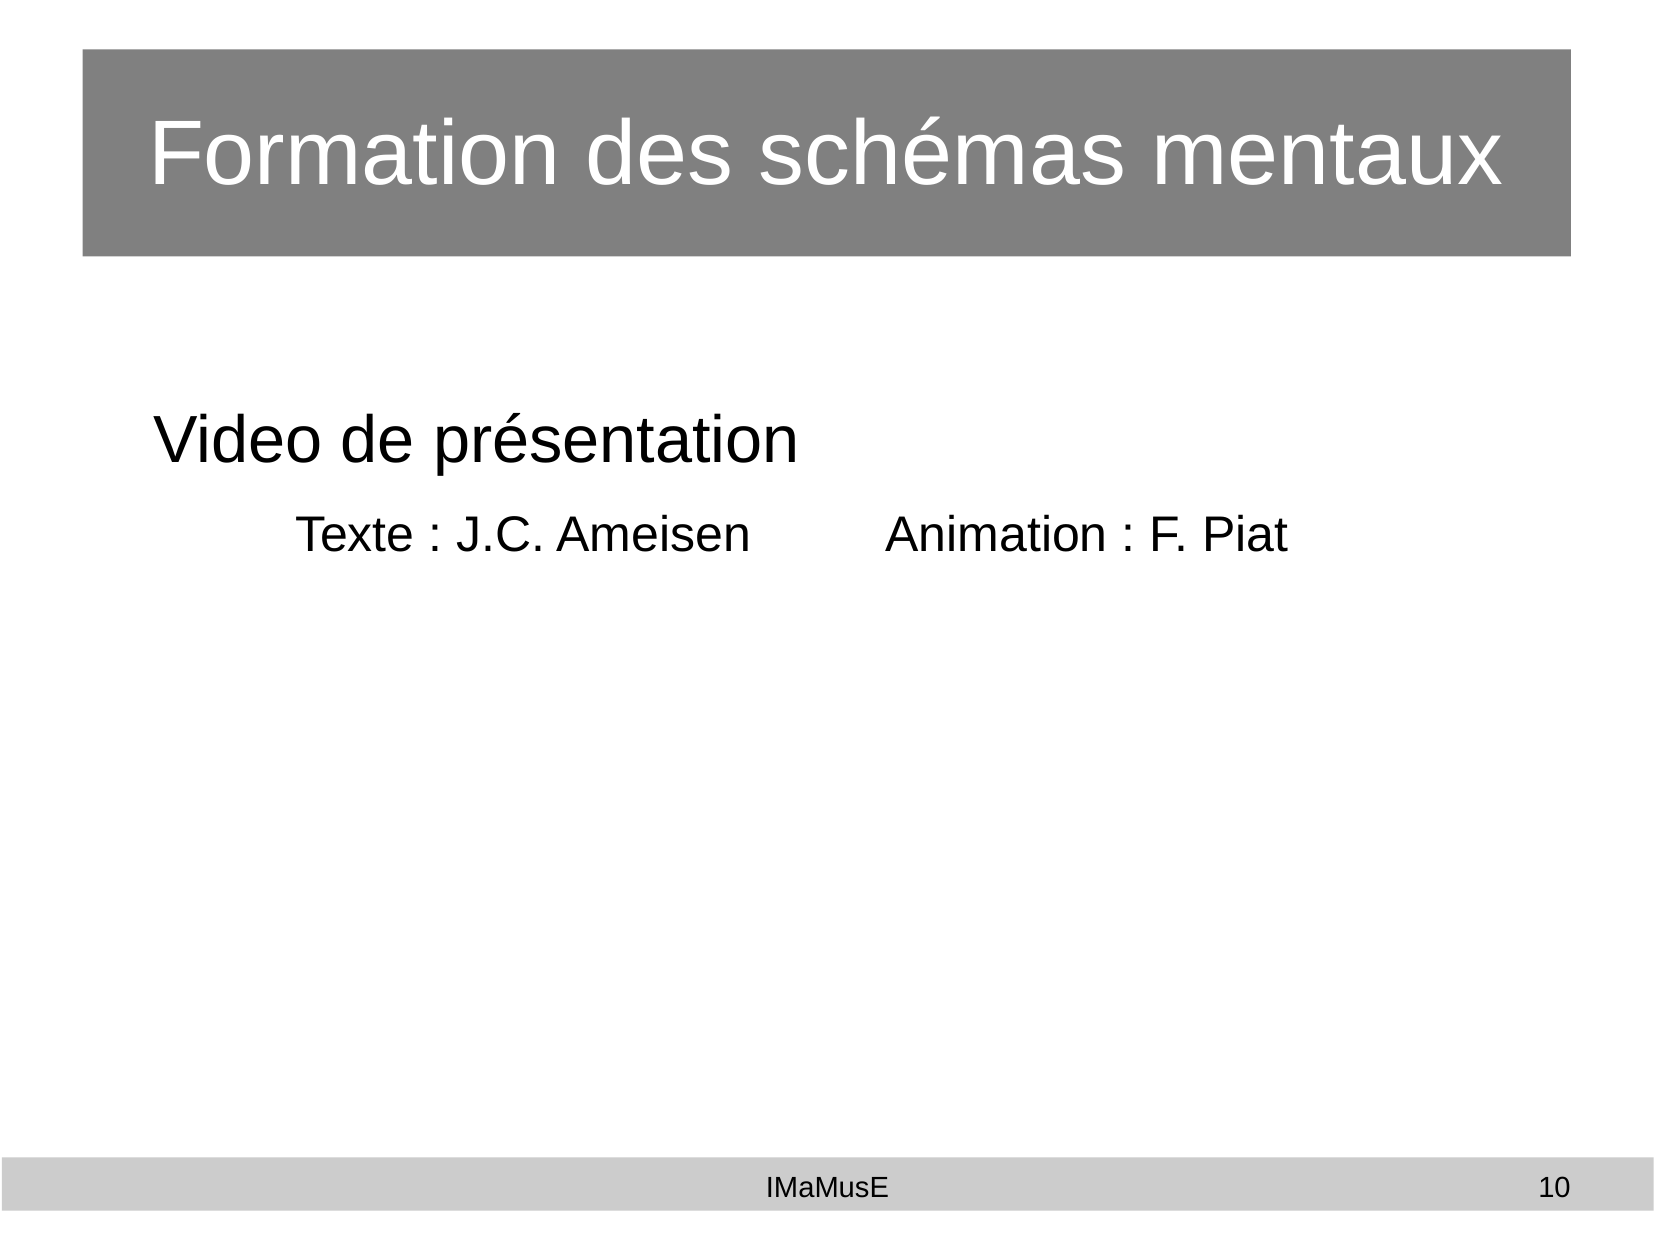

# Formation des schémas mentaux
Video de présentation
Texte : J.C. Ameisen		Animation : F. Piat
Imamuse
10